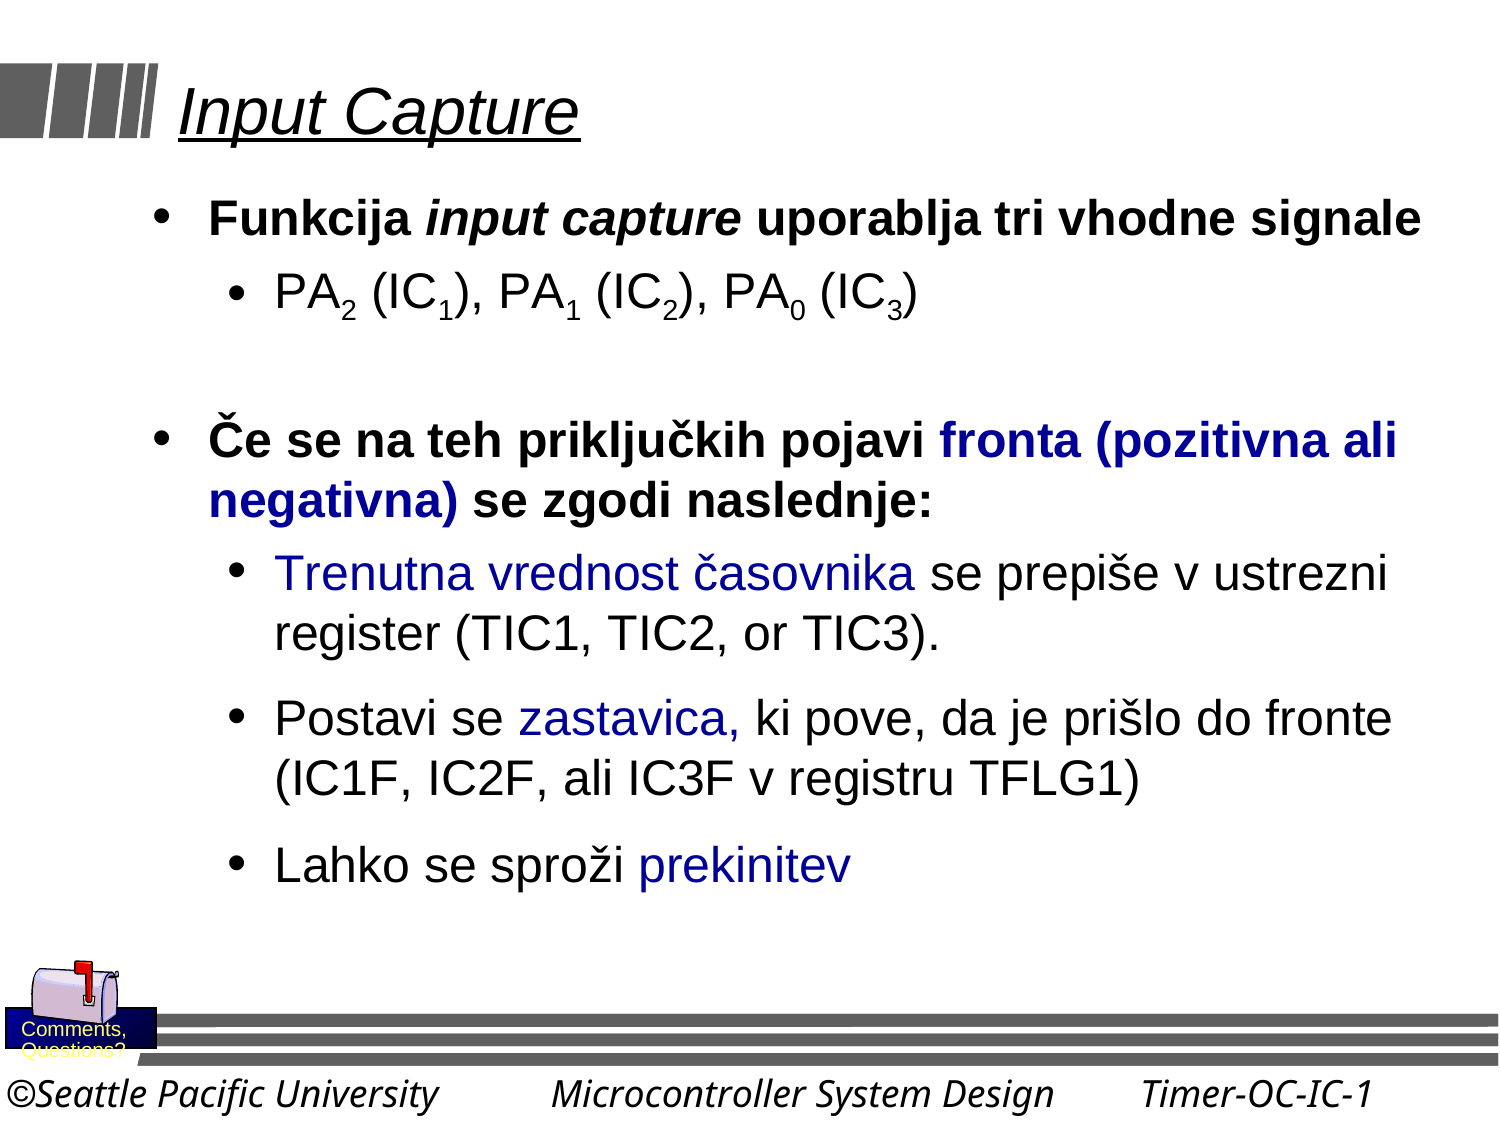

# Input Capture
Funkcija input capture uporablja tri vhodne signale
PA2 (IC1), PA1 (IC2), PA0 (IC3)
Če se na teh priključkih pojavi fronta (pozitivna ali negativna) se zgodi naslednje:
Trenutna vrednost časovnika se prepiše v ustrezni register (TIC1, TIC2, or TIC3).
Postavi se zastavica, ki pove, da je prišlo do fronte (IC1F, IC2F, ali IC3F v registru TFLG1)
Lahko se sproži prekinitev